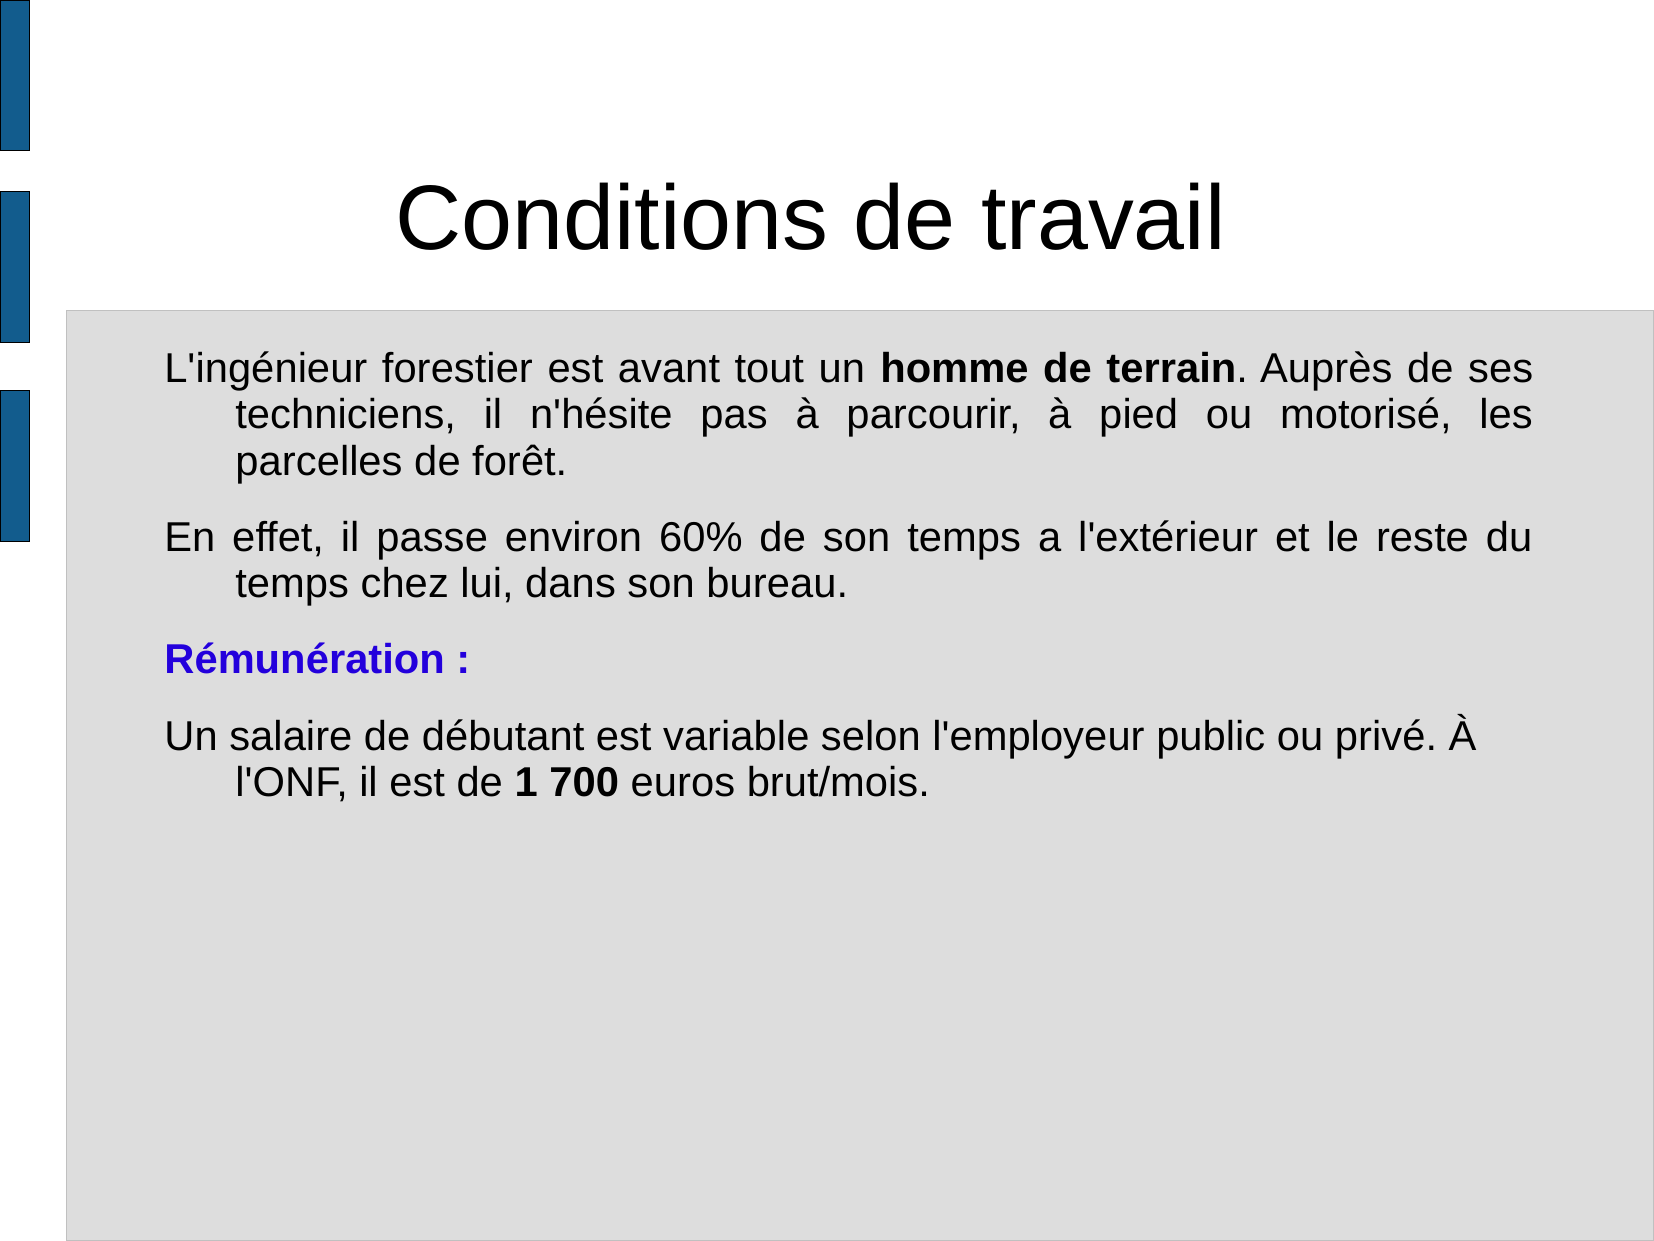

# Conditions de travail
L'ingénieur forestier est avant tout un homme de terrain. Auprès de ses techniciens, il n'hésite pas à parcourir, à pied ou motorisé, les parcelles de forêt.
En effet, il passe environ 60% de son temps a l'extérieur et le reste du temps chez lui, dans son bureau.
Rémunération :
Un salaire de débutant est variable selon l'employeur public ou privé. À l'ONF, il est de 1 700 euros brut/mois.